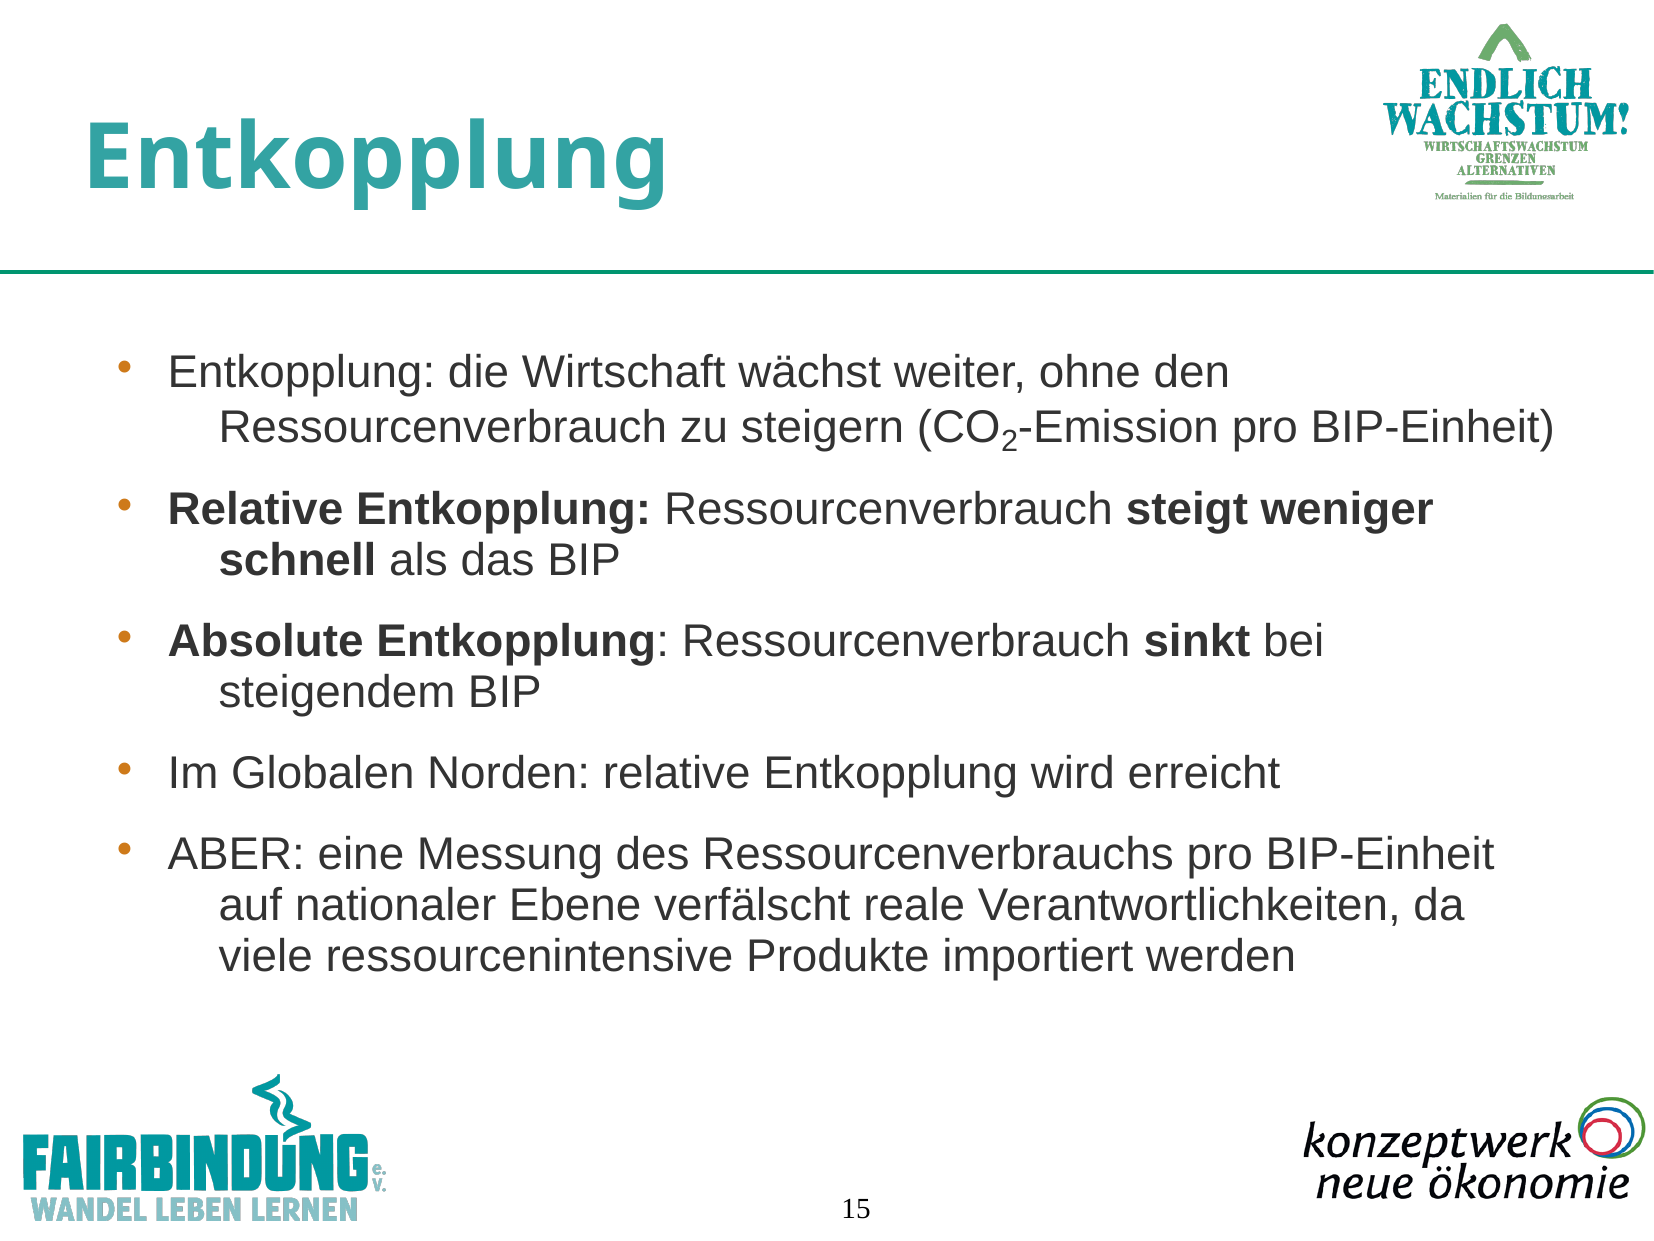

# Entkopplung
Entkopplung: die Wirtschaft wächst weiter, ohne den Ressourcenverbrauch zu steigern (CO2-Emission pro BIP-Einheit)
Relative Entkopplung: Ressourcenverbrauch steigt weniger schnell als das BIP
Absolute Entkopplung: Ressourcenverbrauch sinkt bei steigendem BIP
Im Globalen Norden: relative Entkopplung wird erreicht
ABER: eine Messung des Ressourcenverbrauchs pro BIP-Einheit auf nationaler Ebene verfälscht reale Verantwortlichkeiten, da viele ressourcenintensive Produkte importiert werden
15